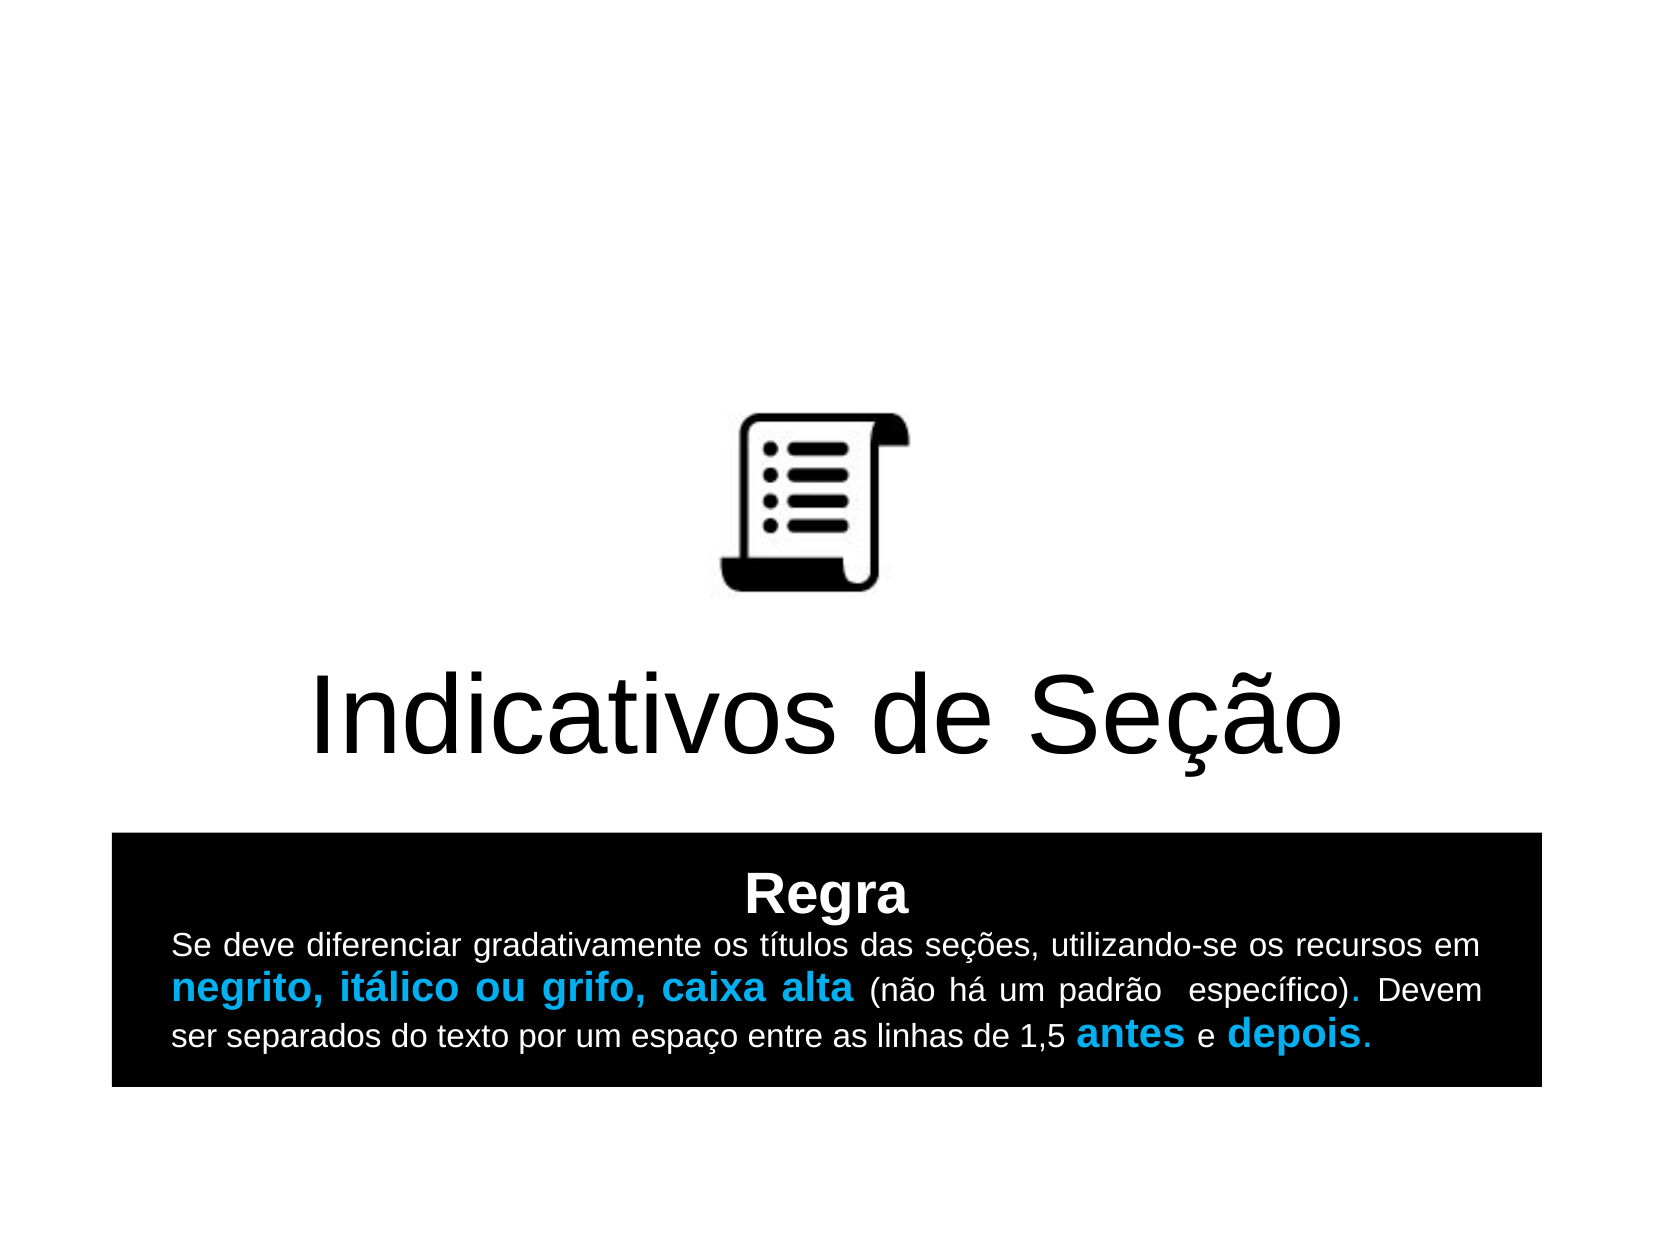

# Indicativos de Seção
Regra
Se deve diferenciar gradativamente os títulos das seções, utilizando-se os recursos em negrito, itálico ou grifo, caixa alta (não há um padrão específico). Devem ser separados do texto por um espaço entre as linhas de 1,5 antes e depois.